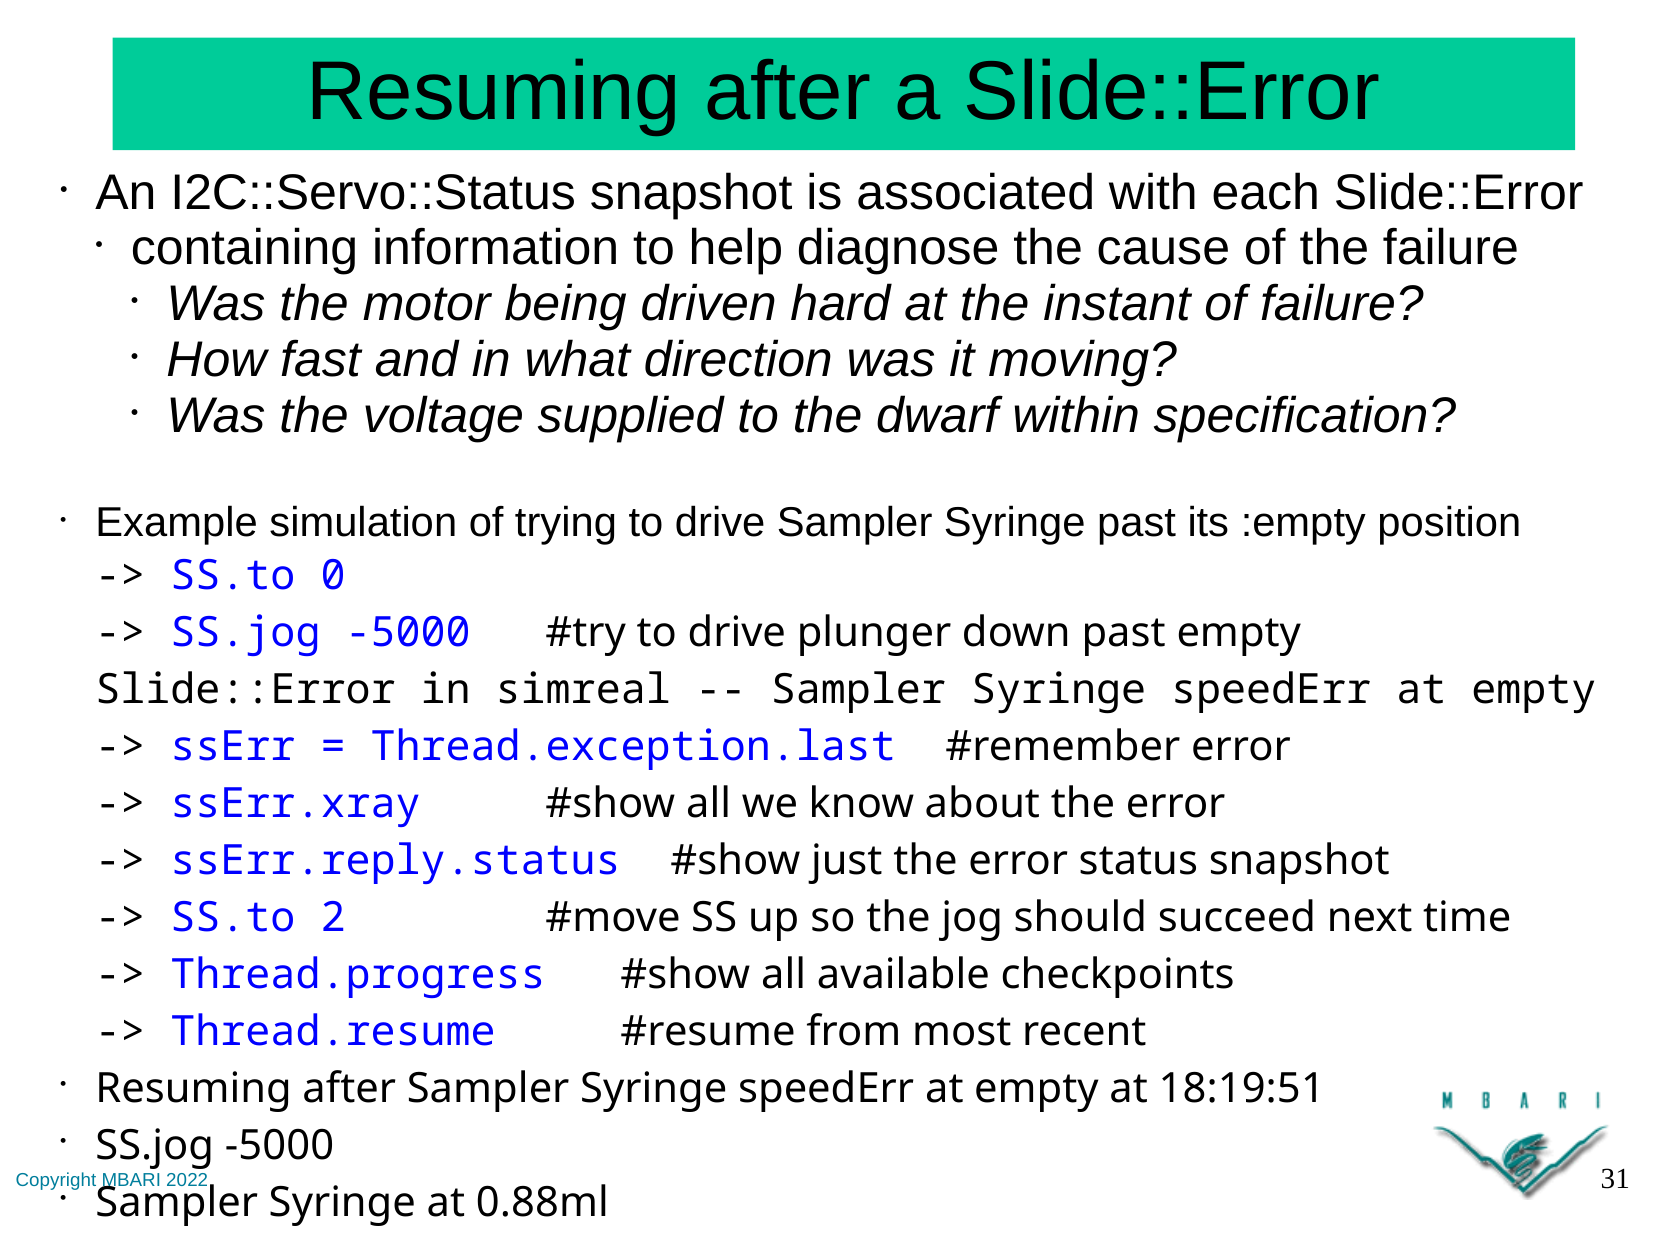

Resuming after a Slide::Error
An I2C::Servo::Status snapshot is associated with each Slide::Error
containing information to help diagnose the cause of the failure
Was the motor being driven hard at the instant of failure?
How fast and in what direction was it moving?
Was the voltage supplied to the dwarf within specification?
Example simulation of trying to drive Sampler Syringe past its :empty position
-> SS.to 0
-> SS.jog -5000	#try to drive plunger down past empty
Slide::Error in simreal -- Sampler Syringe speedErr at empty
-> ssErr = Thread.exception.last #remember error
-> ssErr.xray		#show all we know about the error
-> ssErr.reply.status #show just the error status snapshot
-> SS.to 2 		#move SS up so the jog should succeed next time
-> Thread.progress #show all available checkpoints
-> Thread.resume 	#resume from most recent
Resuming after Sampler Syringe speedErr at empty at 18:19:51
SS.jog -5000
Sampler Syringe at 0.88ml
-> Thread.resume 	#repeat until we crash again